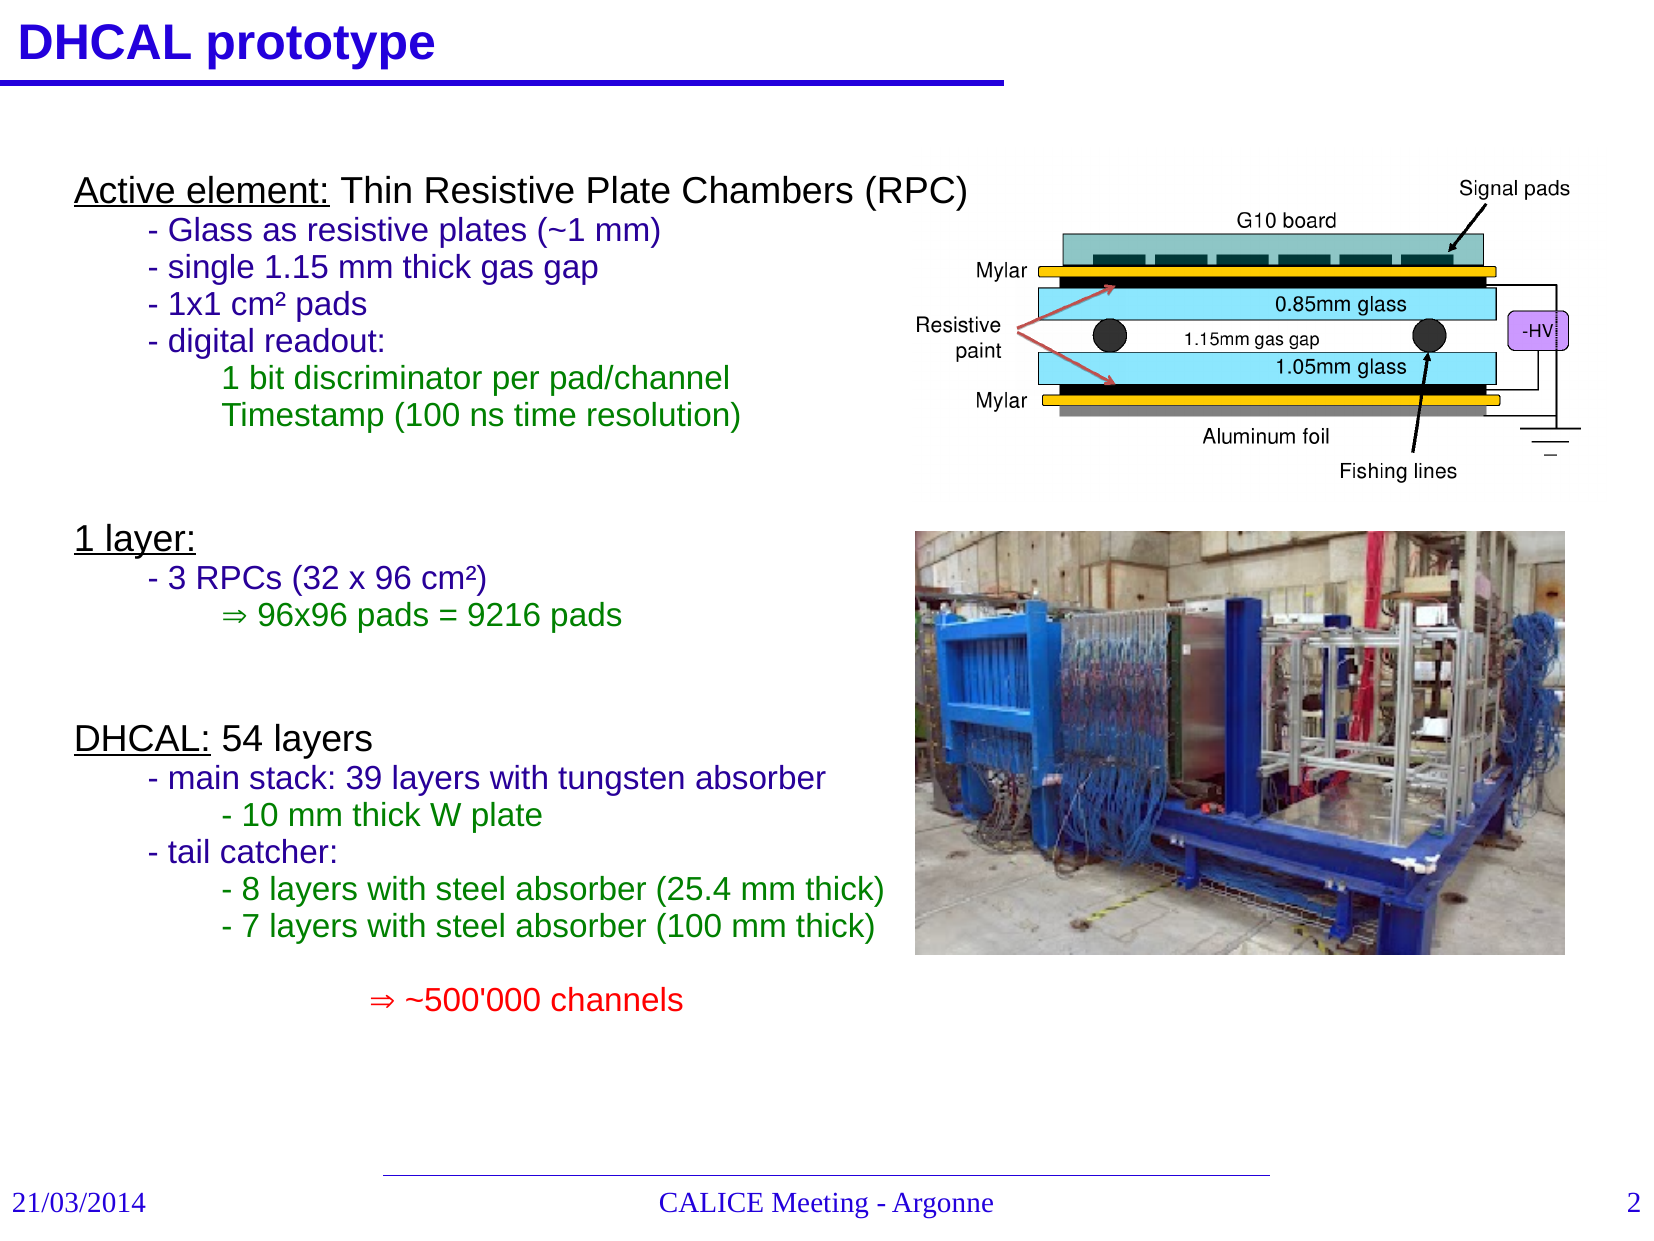

# DHCAL prototype
Active element: Thin Resistive Plate Chambers (RPC)
	- Glass as resistive plates (~1 mm)
	- single 1.15 mm thick gas gap
	- 1x1 cm² pads
	- digital readout:
		1 bit discriminator per pad/channel
		Timestamp (100 ns time resolution)
1 layer:
	- 3 RPCs (32 x 96 cm²)
		⇒ 96x96 pads = 9216 pads
DHCAL: 54 layers
	- main stack: 39 layers with tungsten absorber
		- 10 mm thick W plate
	- tail catcher:
		- 8 layers with steel absorber (25.4 mm thick)
		- 7 layers with steel absorber (100 mm thick)
				⇒ ~500'000 channels
21/03/2014
CALICE Meeting - Argonne
2
Active element: Thin Resistive Plate Chambers (RPC)
	- Glass as resistive plates (~1,1 mm)
	- single 1.15 mm thick gas gap
	- 1x1 cm² pads
	- digital readout: 1 bit per pad/channel
1 layer:
	- 3 RPCs (32 x 96 cm²)
		⇒ 96x96 pads = 9216 pads
DHCAL: 54 layers
	- main stack: 39 layers with tungsten absorber
		- 10 mm thick W plate
	- tail catcher: 15 layers with steel absorber
		- 8 steel plates
	==> ~500'000 channels
Active element: Thin Resistive Plate Chambers (RPC)
	- Glass as resistive plates (~1,1 mm)
	- single 1.15 mm thick gas gap
	- 1x1 cm² pads
	- digital readout: 1 bit per pad/channel
1 layer:
	- 3 RPCs (32 x 96 cm²)
		⇒ 96x96 pads = 9216 pads
DHCAL: 54 layers
	- main stack: 39 layers with tungsten absorber
		- 10 mm thick W plate
	- tail catcher: 15 layers with steel absorber
		- 8 steel plates
	==> ~500'000 channels